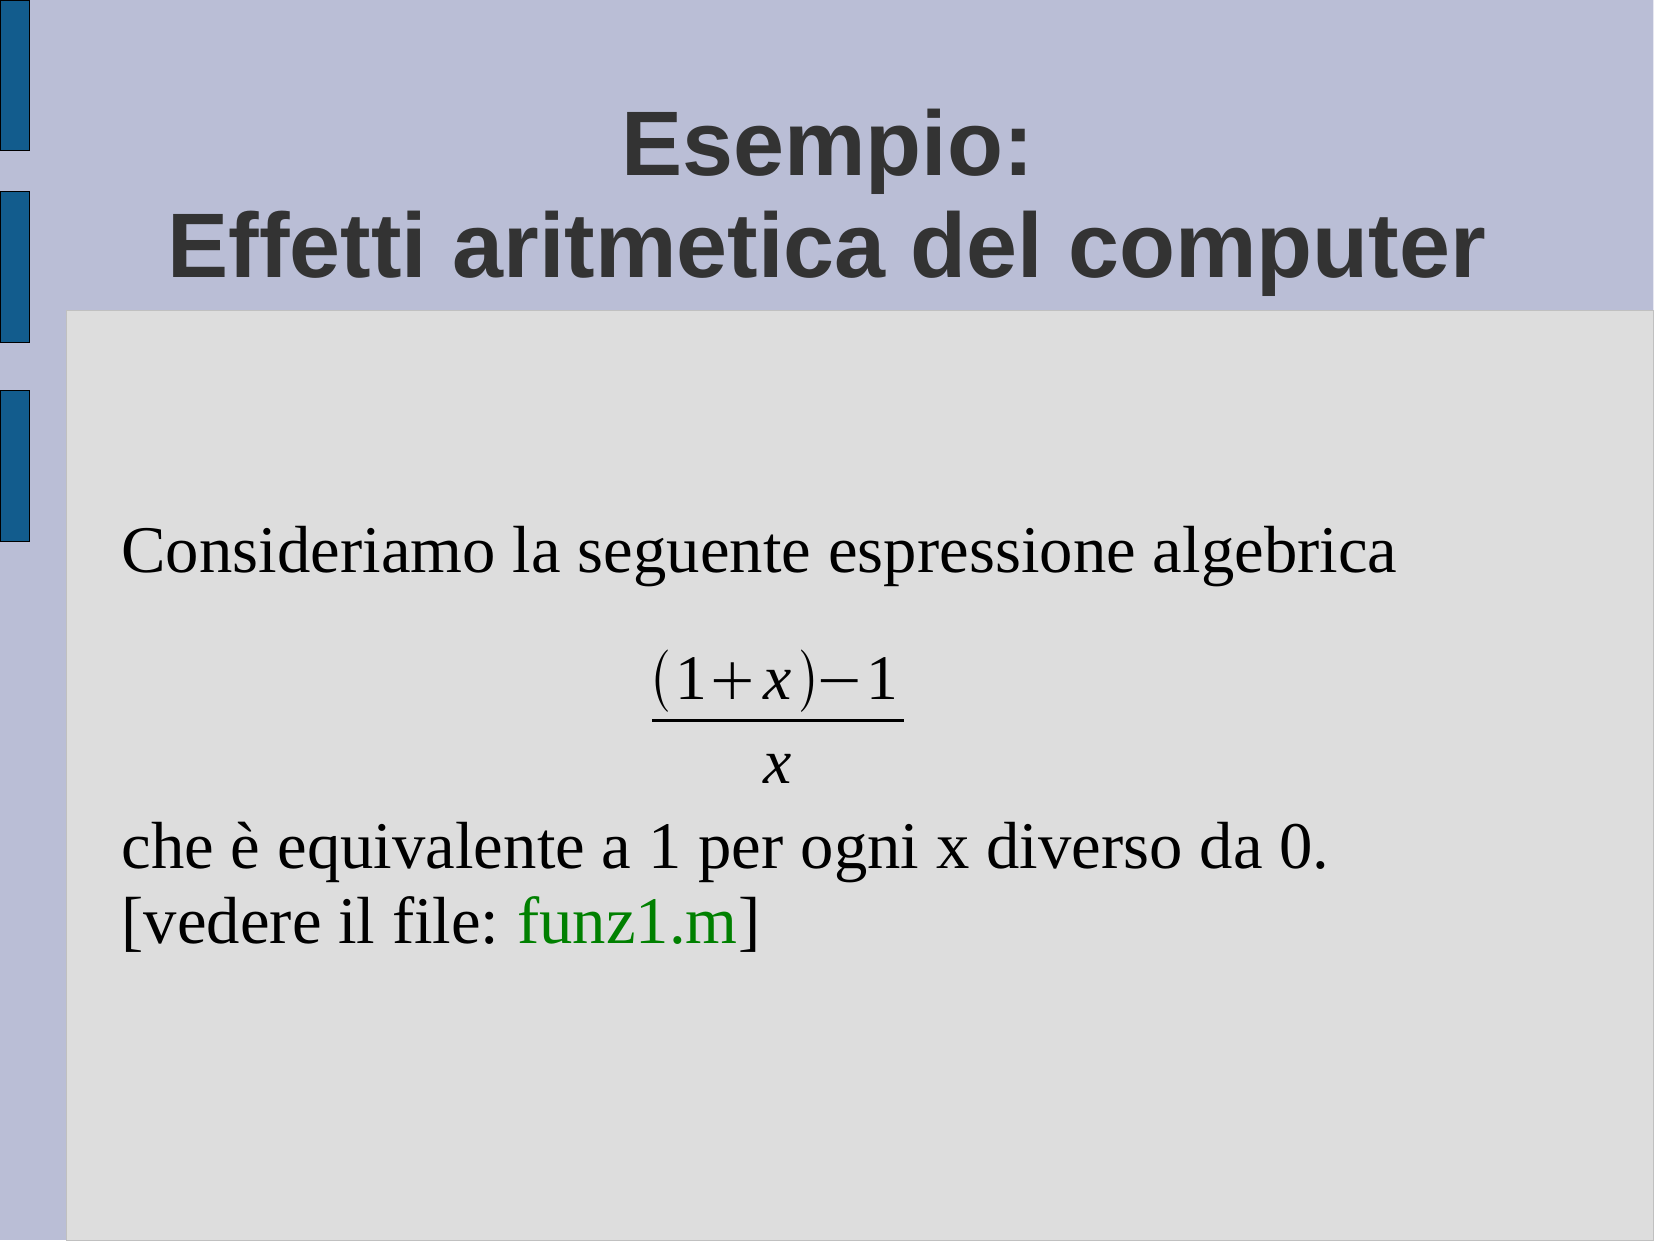

# Esempio: Effetti aritmetica del computer
Consideriamo la seguente espressione algebrica
che è equivalente a 1 per ogni x diverso da 0.
[vedere il file: funz1.m]